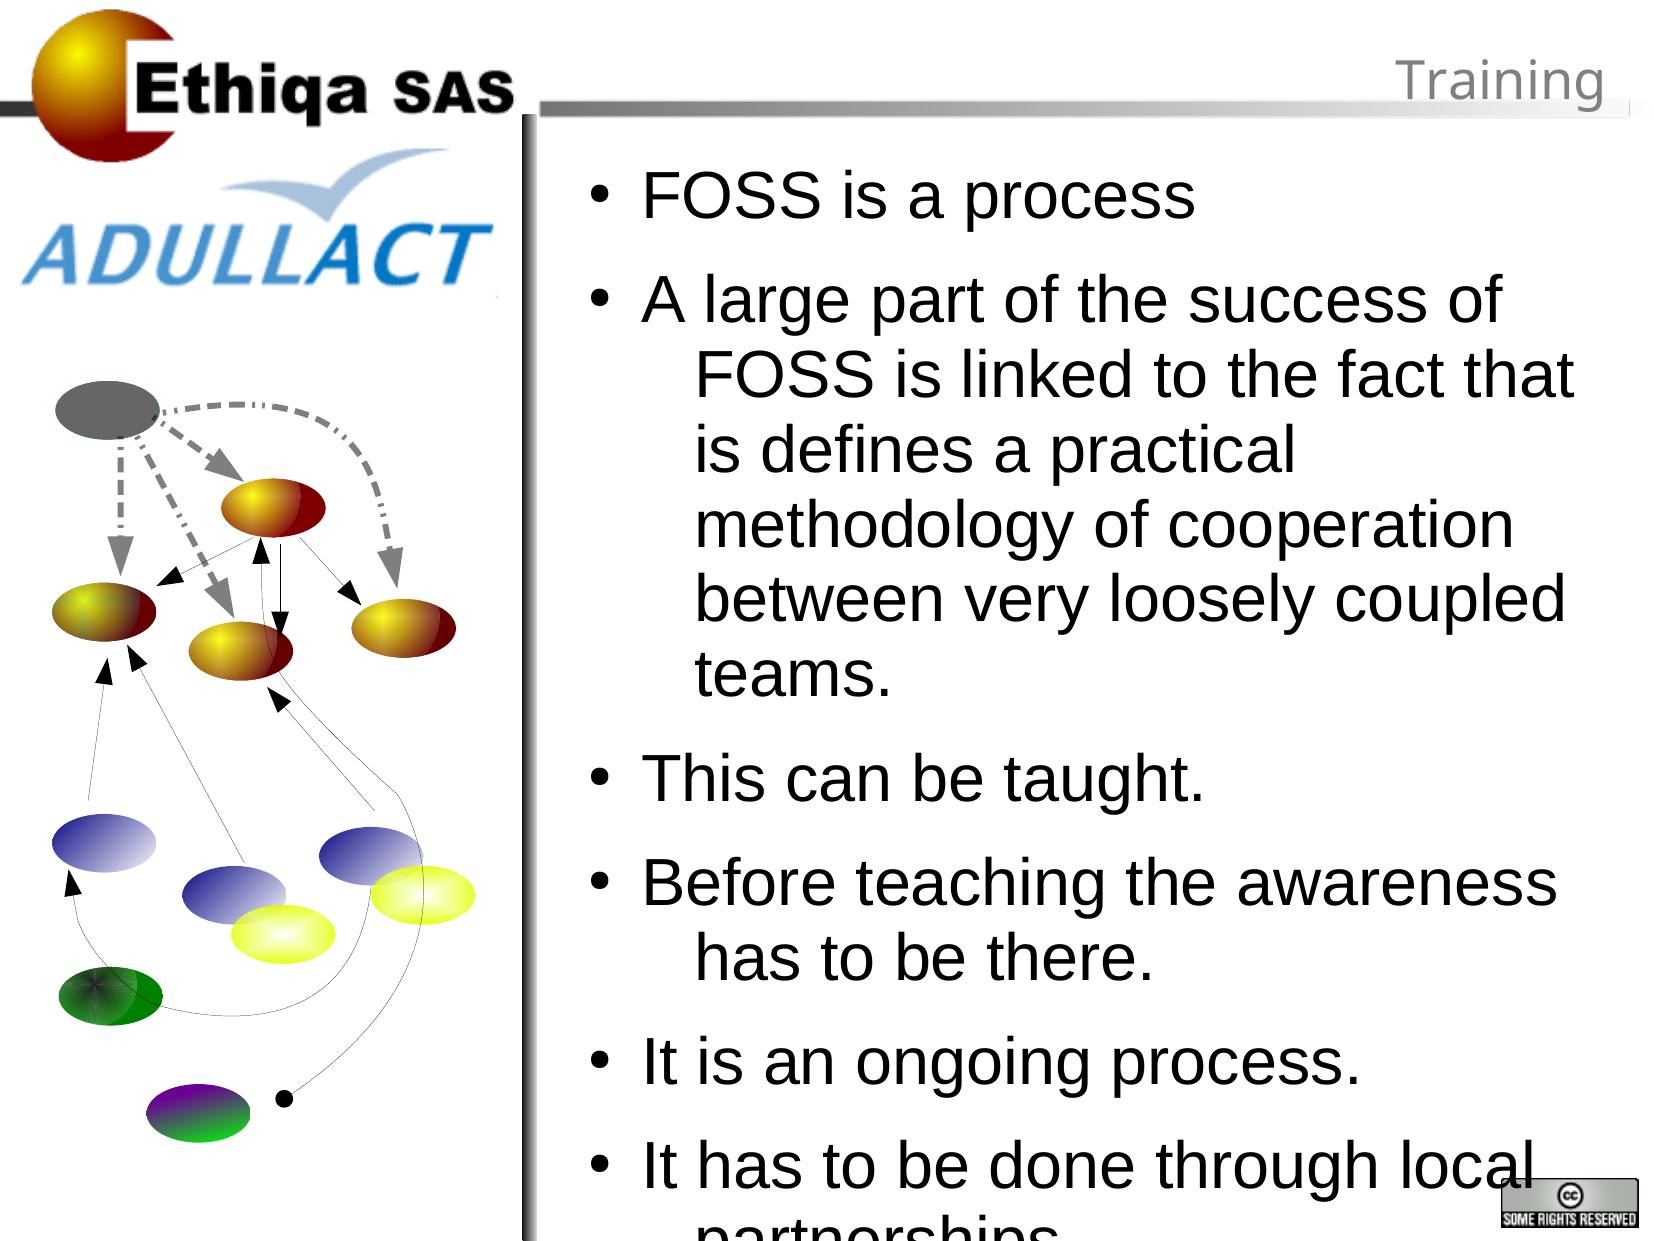

# Training
FOSS is a process
A large part of the success of FOSS is linked to the fact that is defines a practical methodology of cooperation between very loosely coupled teams.
This can be taught.
Before teaching the awareness has to be there.
It is an ongoing process.
It has to be done through local partnerships.